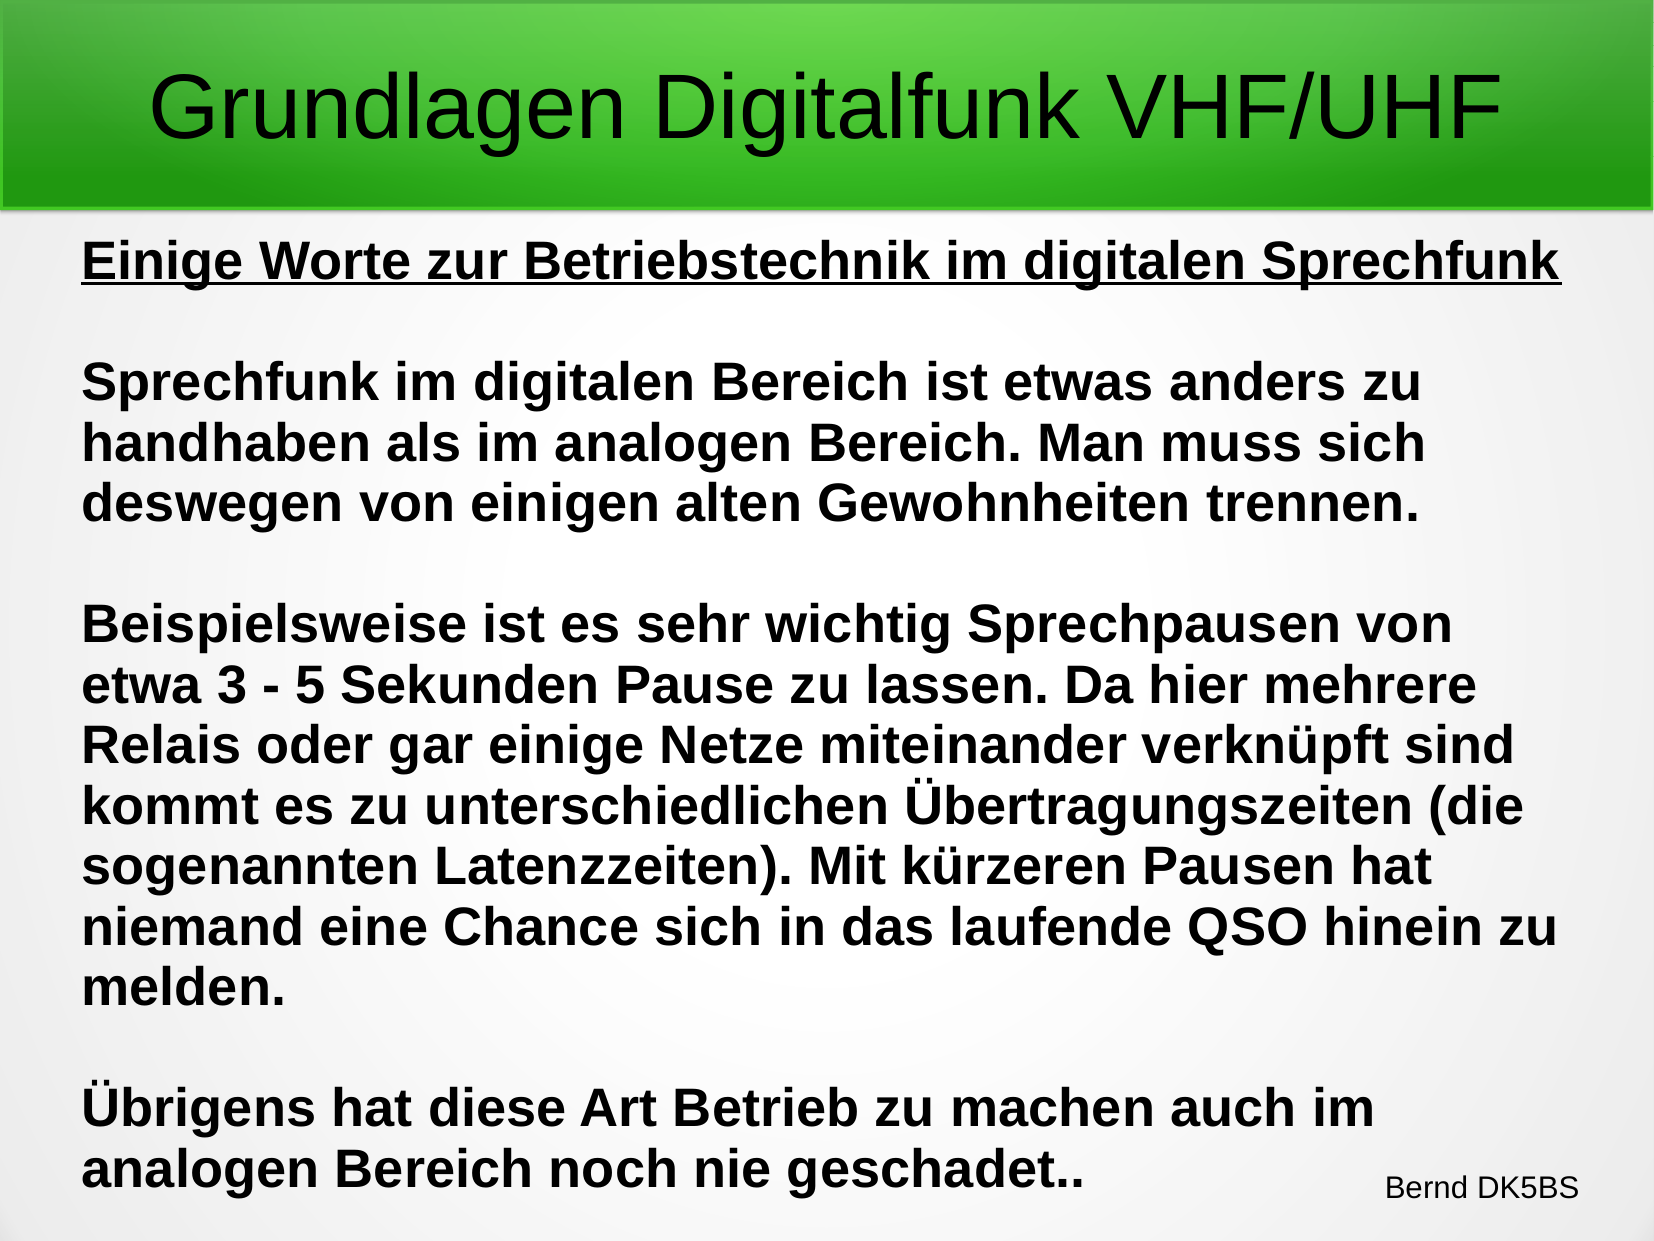

# Grundlagen Digitalfunk VHF/UHF
Einige Worte zur Betriebstechnik im digitalen Sprechfunk
Sprechfunk im digitalen Bereich ist etwas anders zu handhaben als im analogen Bereich. Man muss sich deswegen von einigen alten Gewohnheiten trennen.
Beispielsweise ist es sehr wichtig Sprechpausen von etwa 3 - 5 Sekunden Pause zu lassen. Da hier mehrere Relais oder gar einige Netze miteinander verknüpft sind kommt es zu unterschiedlichen Übertragungszeiten (die sogenannten Latenzzeiten). Mit kürzeren Pausen hat niemand eine Chance sich in das laufende QSO hinein zu melden.
Übrigens hat diese Art Betrieb zu machen auch im analogen Bereich noch nie geschadet..
Bernd DK5BS